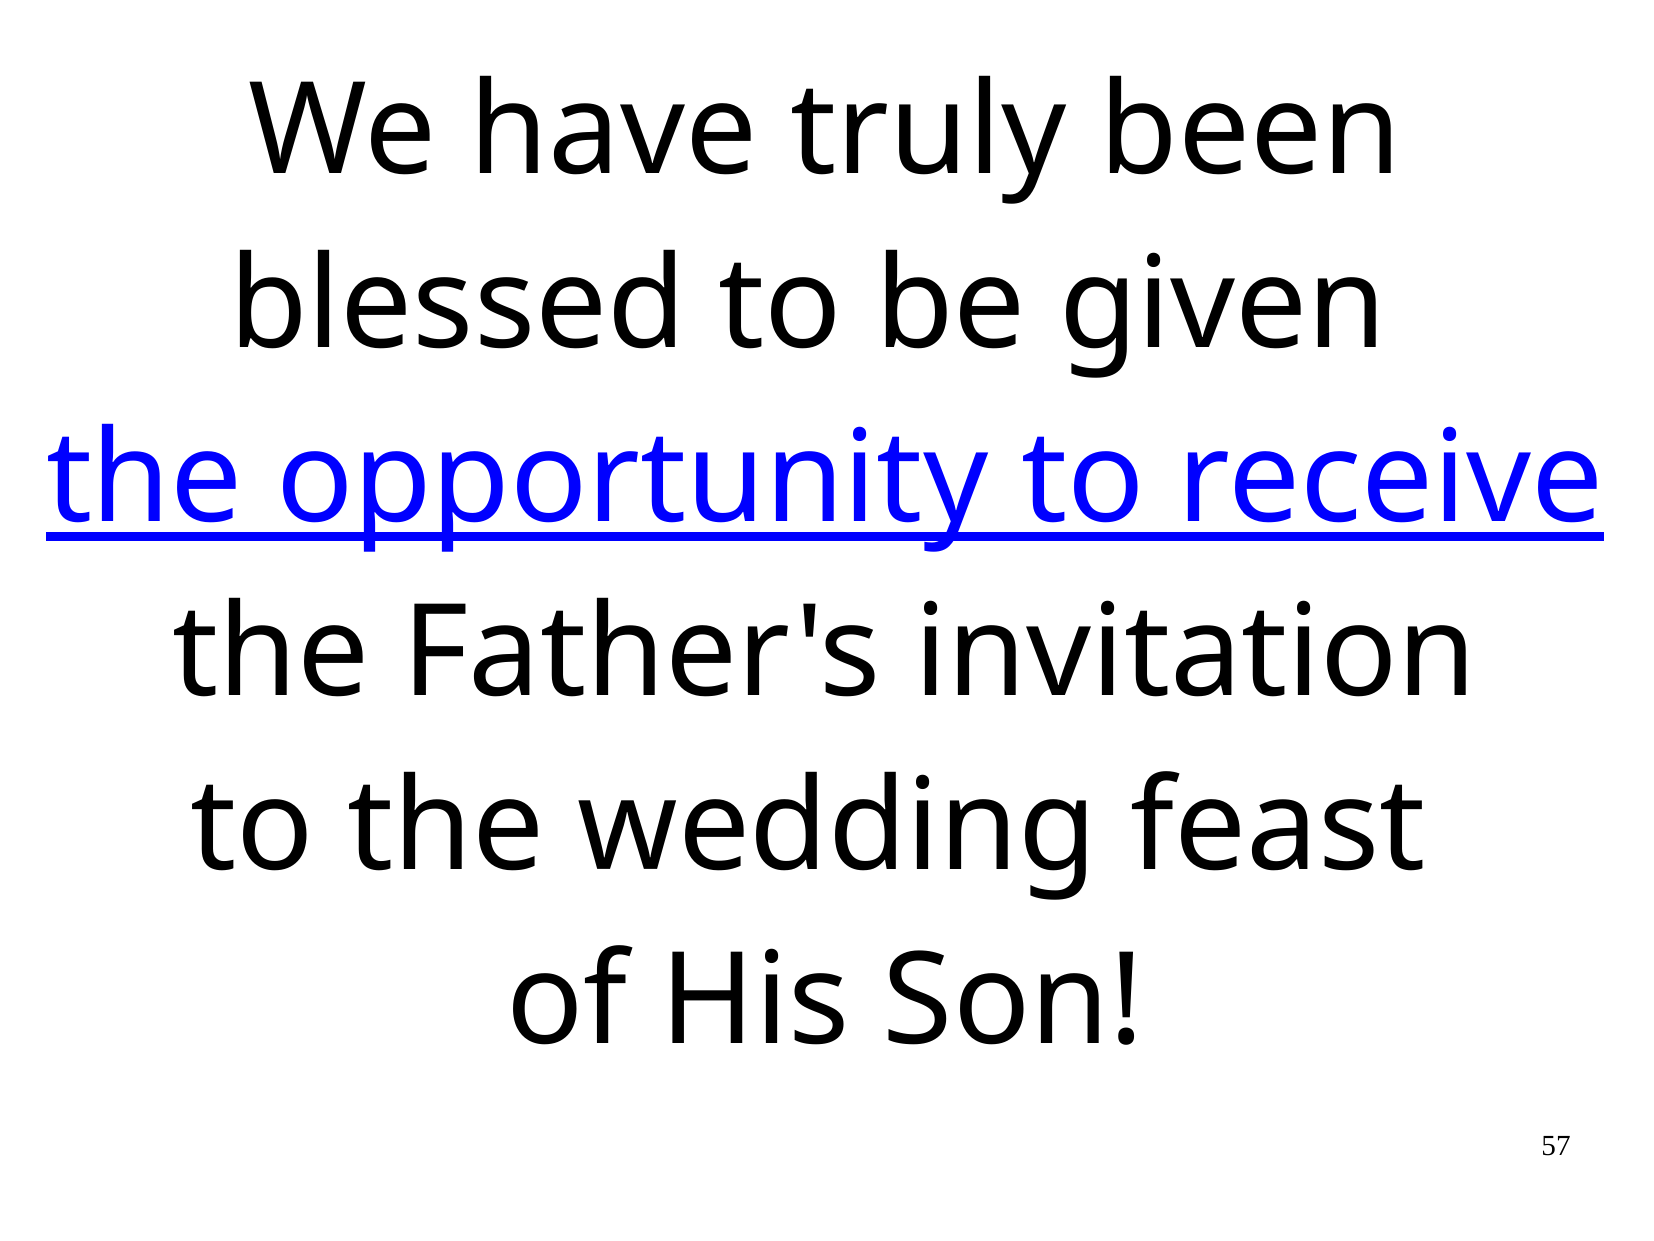

# We have truly been blessed to be given the opportunity to receive the Father's invitation to the wedding feast of His Son!
57